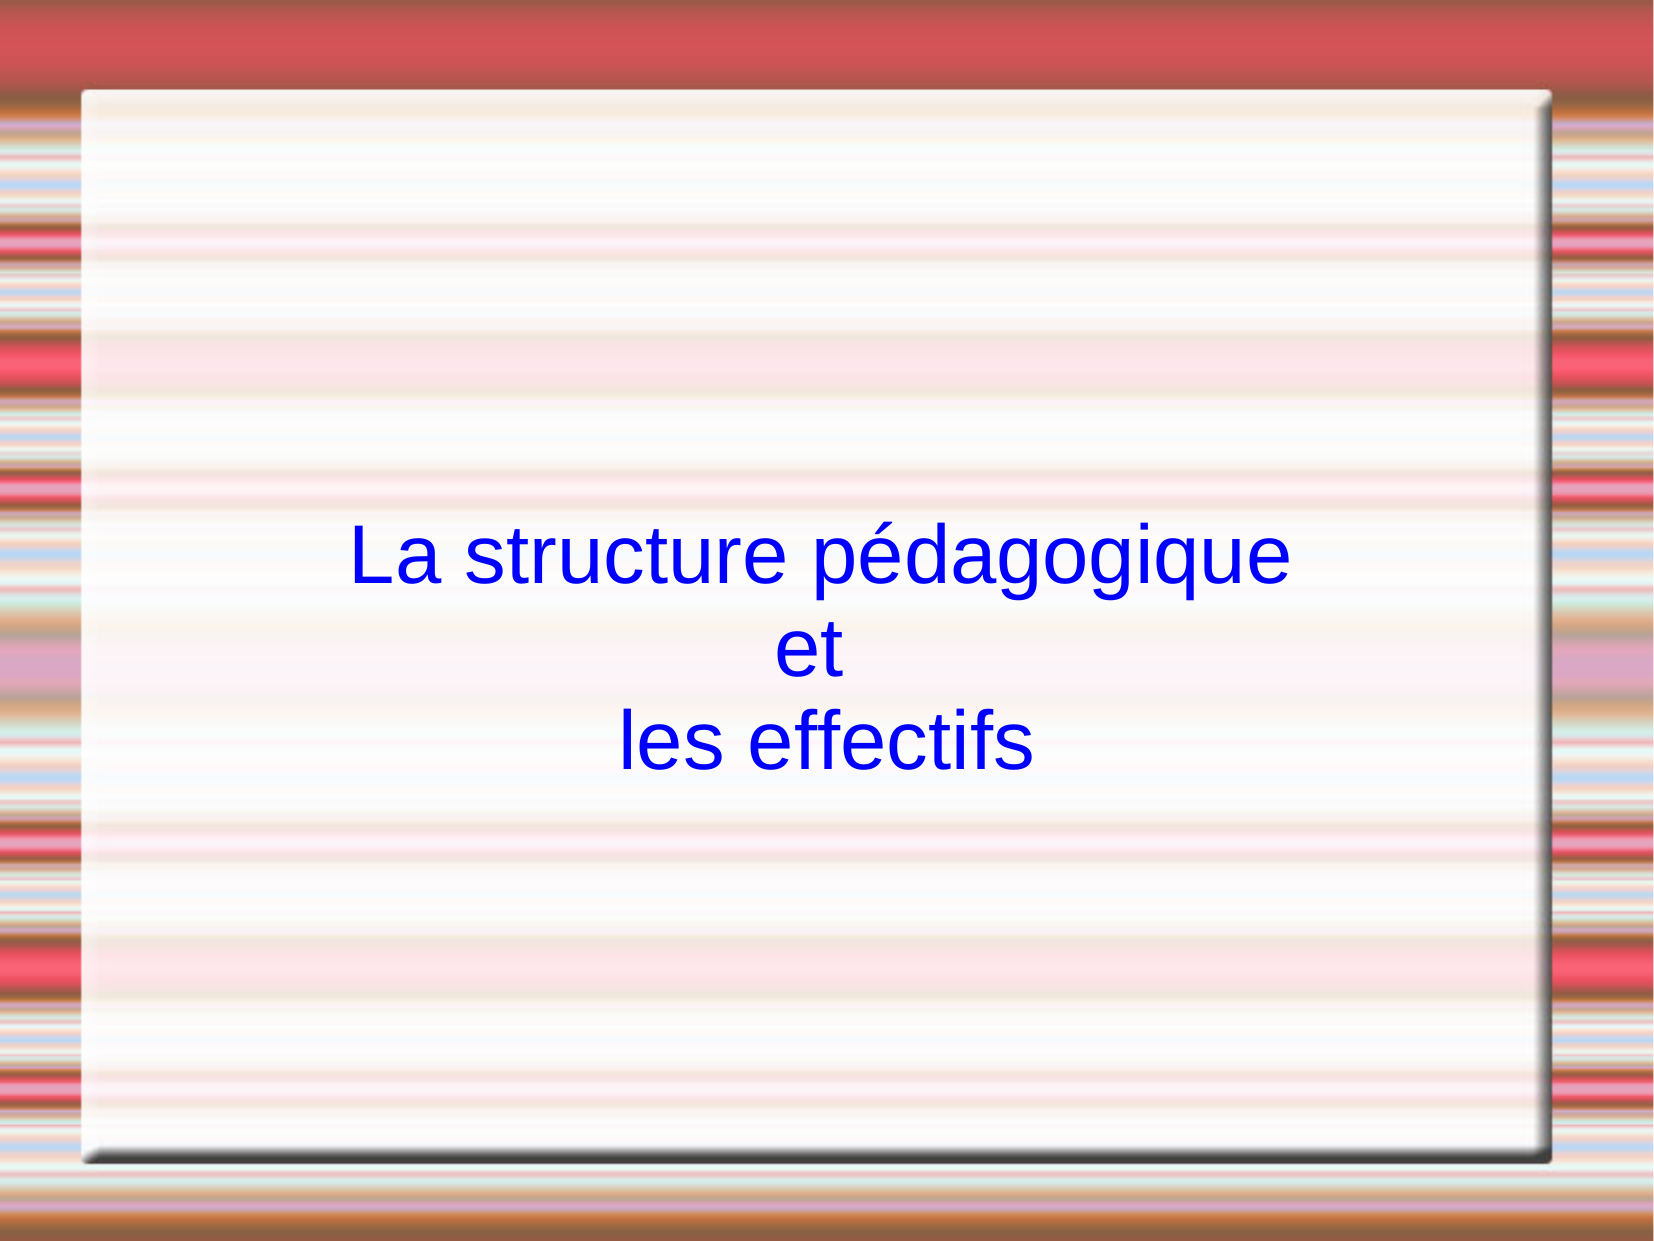

# La structure pédagogique
et
les effectifs